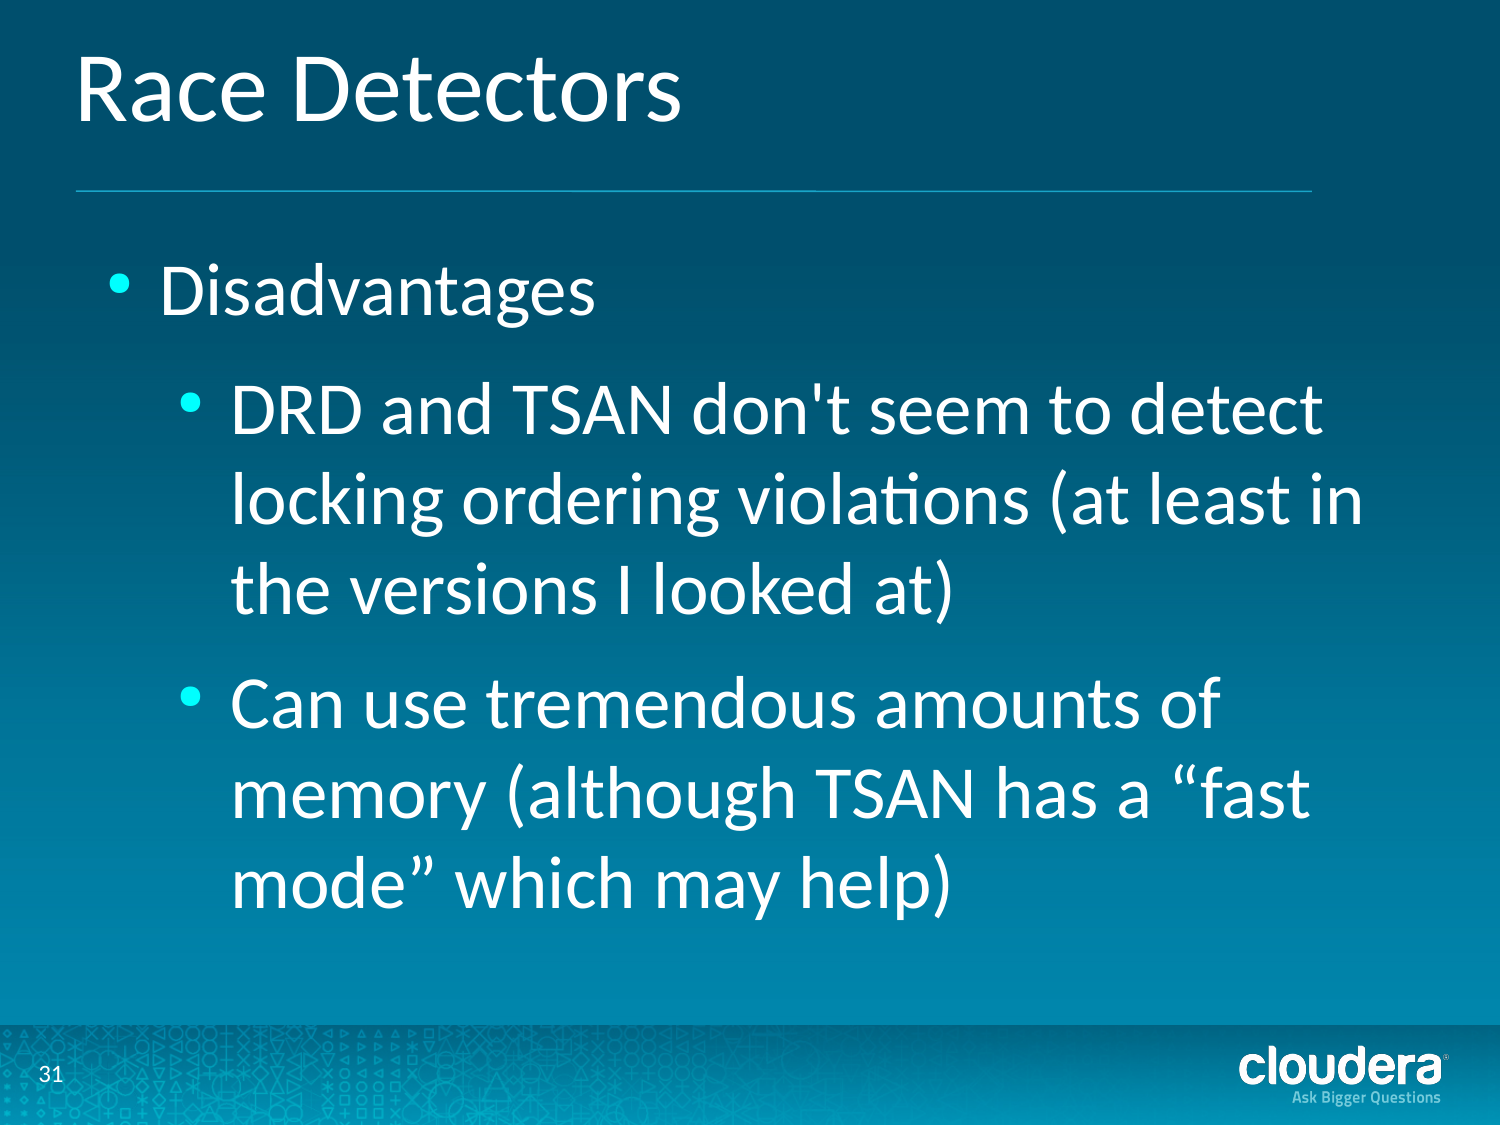

# Race Detectors
Disadvantages
DRD and TSAN don't seem to detect locking ordering violations (at least in the versions I looked at)
Can use tremendous amounts of memory (although TSAN has a “fast mode” which may help)